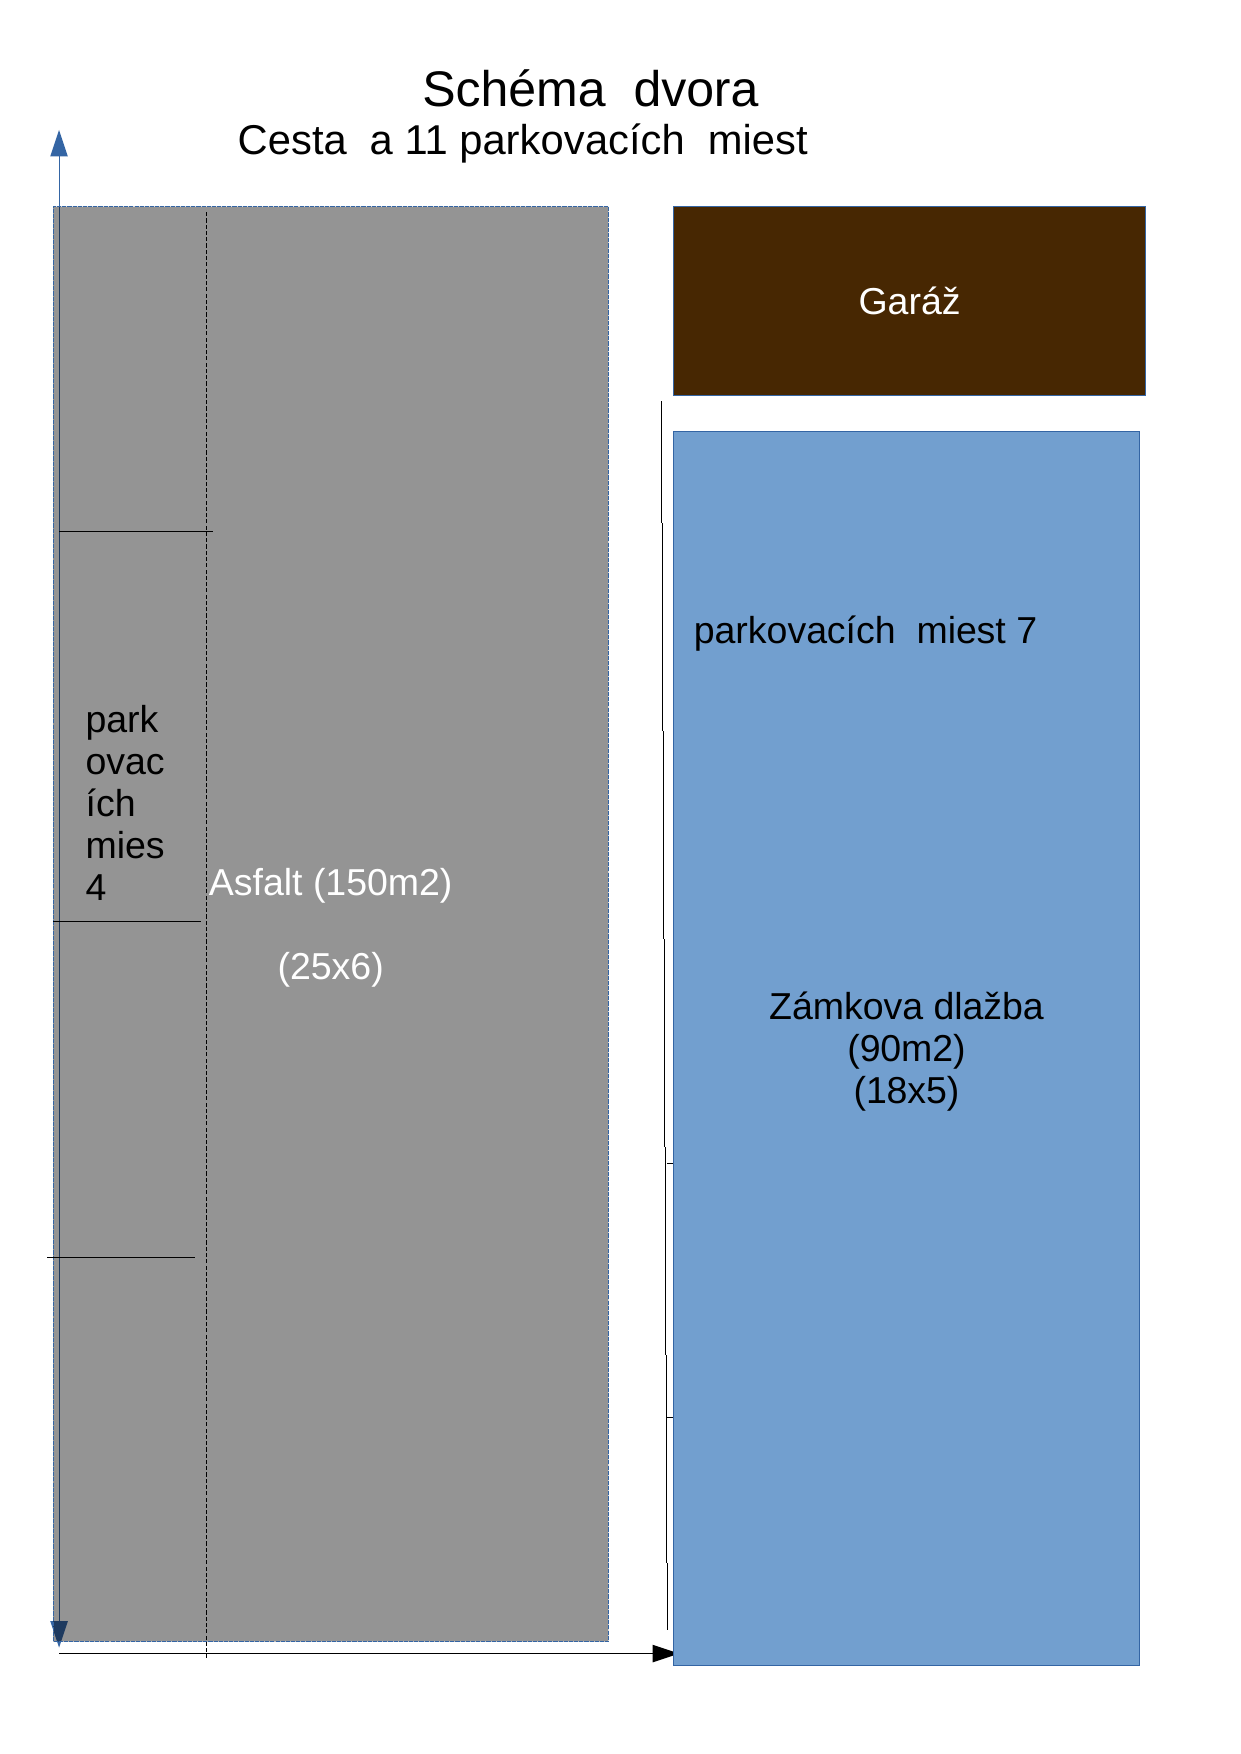

Schéma dvora
 Cesta a 11 parkovacích miest
Asfalt (150m2)
(25x6)
Garáž
Zámkova dlažba
(90m2)
(18x5)
Zámkova dlažba
(90m2)
(18x5)
Zámkova dlažba
(90m2)
(18x5)
parkovacích miest 7
parkovacích mies 4
Zamkova dlažba